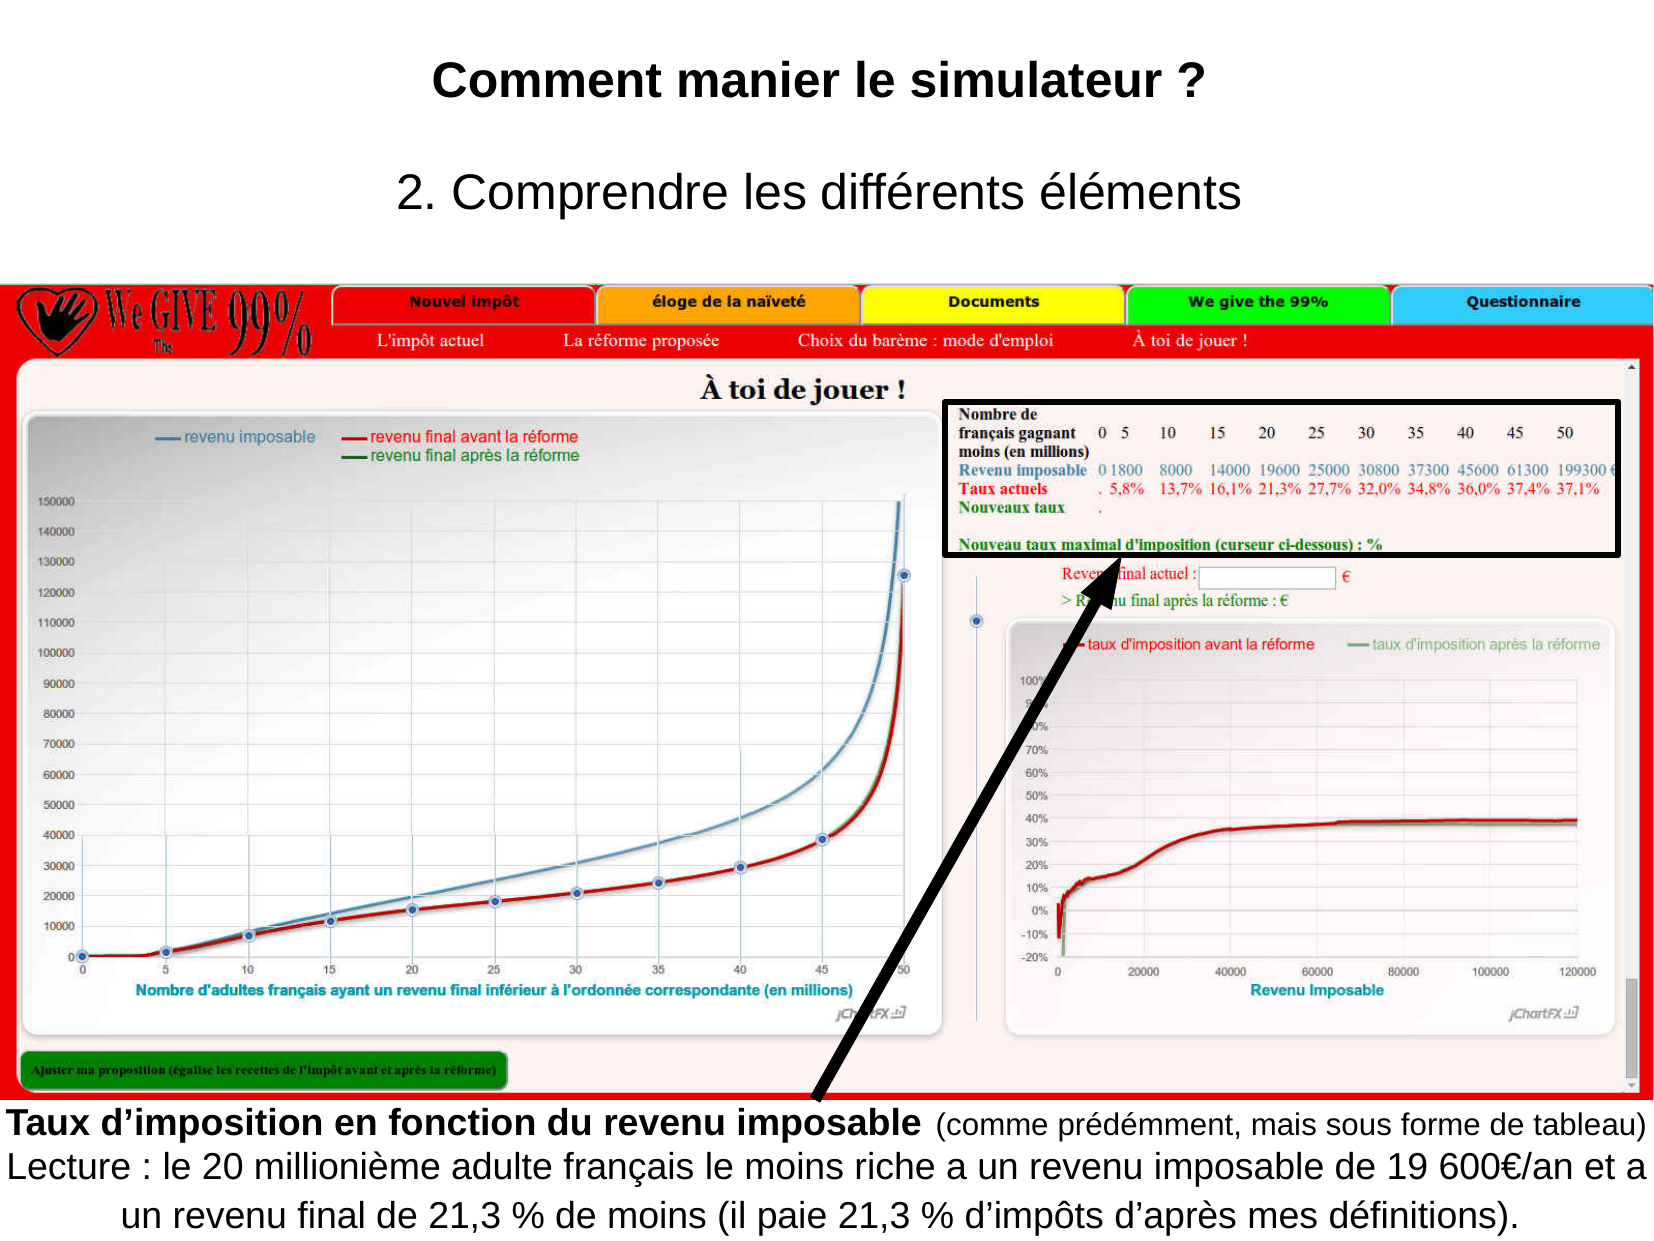

Comment manier le simulateur ?
2. Comprendre les différents éléments
Taux d’imposition en fonction du revenu imposable (comme prédémment, mais sous forme de tableau)
Lecture : le 20 millionième adulte français le moins riche a un revenu imposable de 19 600€/an et a un revenu final de 21,3 % de moins (il paie 21,3 % d’impôts d’après mes définitions).